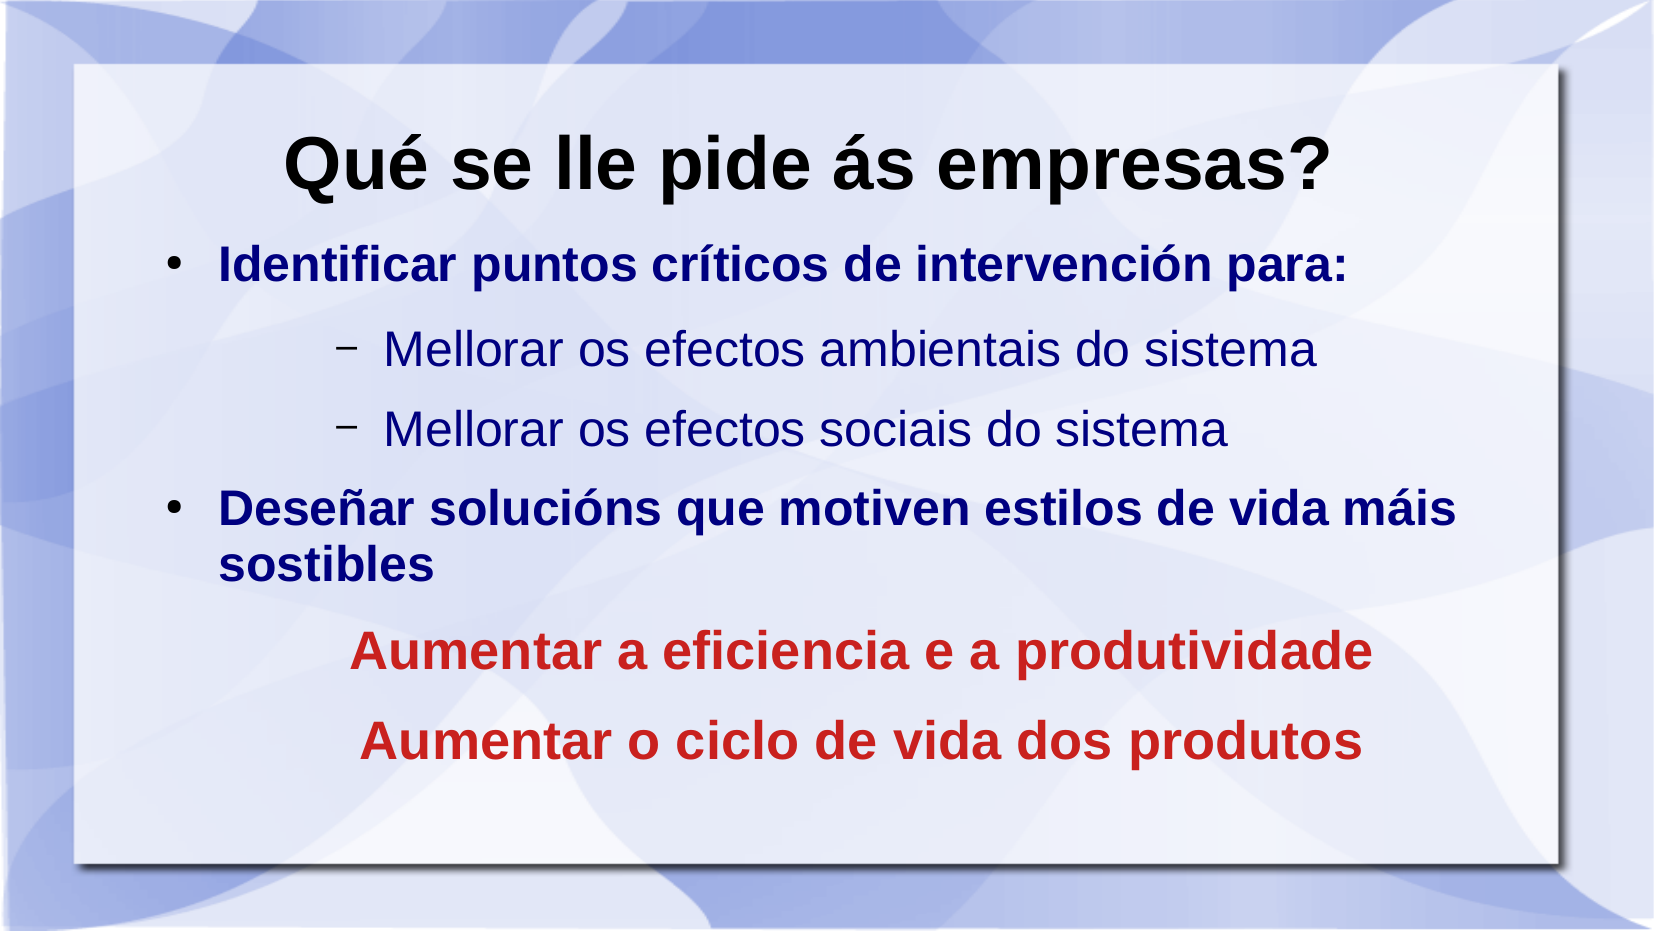

# Qué se lle pide ás empresas?
Identificar puntos críticos de intervención para:
Mellorar os efectos ambientais do sistema
Mellorar os efectos sociais do sistema
Deseñar solucións que motiven estilos de vida máis sostibles
Aumentar a eficiencia e a produtividade
Aumentar o ciclo de vida dos produtos